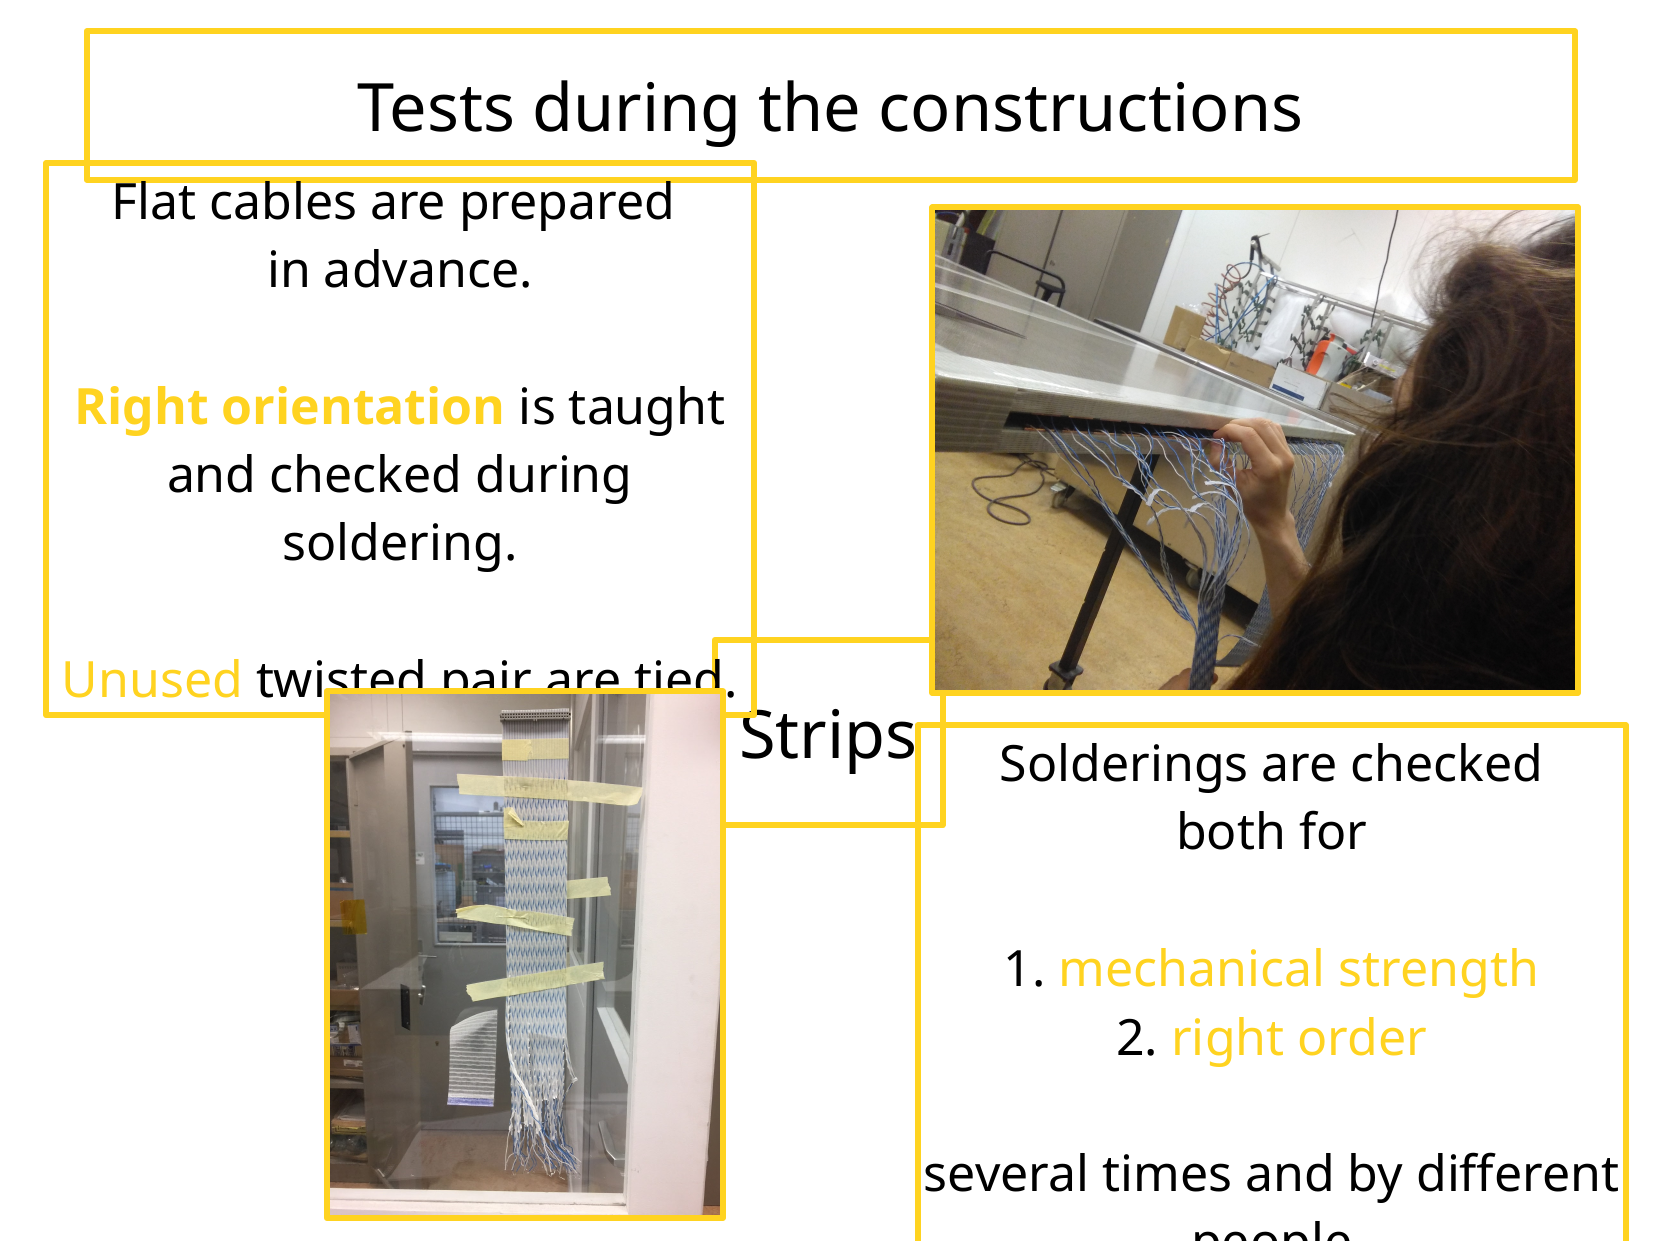

# Tests during the constructions
Flat cables are prepared
in advance.
Right orientation is taught and checked during soldering.
Unused twisted pair are tied.
Strips
Solderings are checked
both for
1. mechanical strength
2. right order
several times and by different people